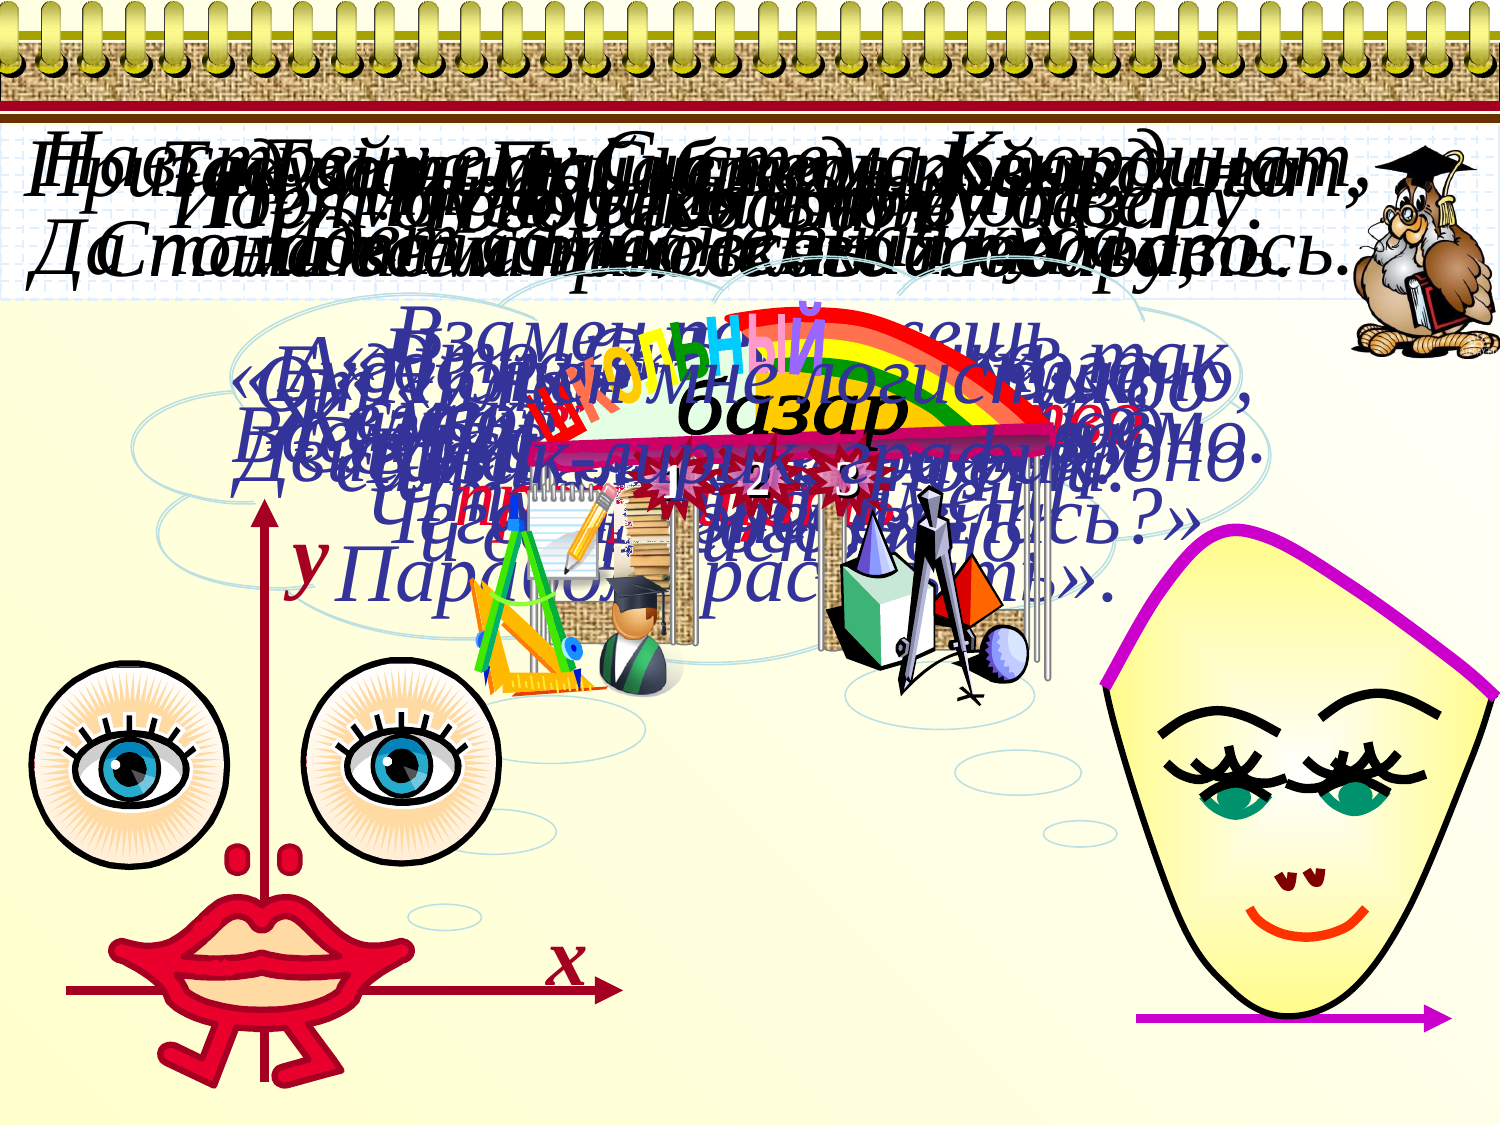

Навстречу ему Система Координат, Идёт сама, не зная куда.
Тайна тайне ведь рознь.
Да понадеялась на всякий там авось.
Призадумалась Система Координат,
Стала всем проблемы создавать.
Так вот. Приобретя кой-какого математического товару,
Параболик говорит:
Прямоугольная ему в ответ:
Идёт он по школьному базару.
Тогда говорит:
Взамен поможешь смекалистых найти,
Чтоб тайну имени Парабола раскрыть».
Й
Ы
Н
Ь
Л
О
К
базар
Ш
2
3
1
«Ладно.
Всем будет нам не накладно.
«Что, Системушка, так рано нарисовалася?
Чего ты опечалилась?»
А где найти мне такого
Служителя не слишком дорогого?»
«Буду служить тебе славно,
Двигаясь вдоль осей усердно и очень исправно,
«Нужен мне логистик,
Физик-лирик, график.
От «плюса» к «минусу» до самой бесконечности.
Желаю знанья в действо
 превращать –
Жизненные задачки будем мы решать».
y
x